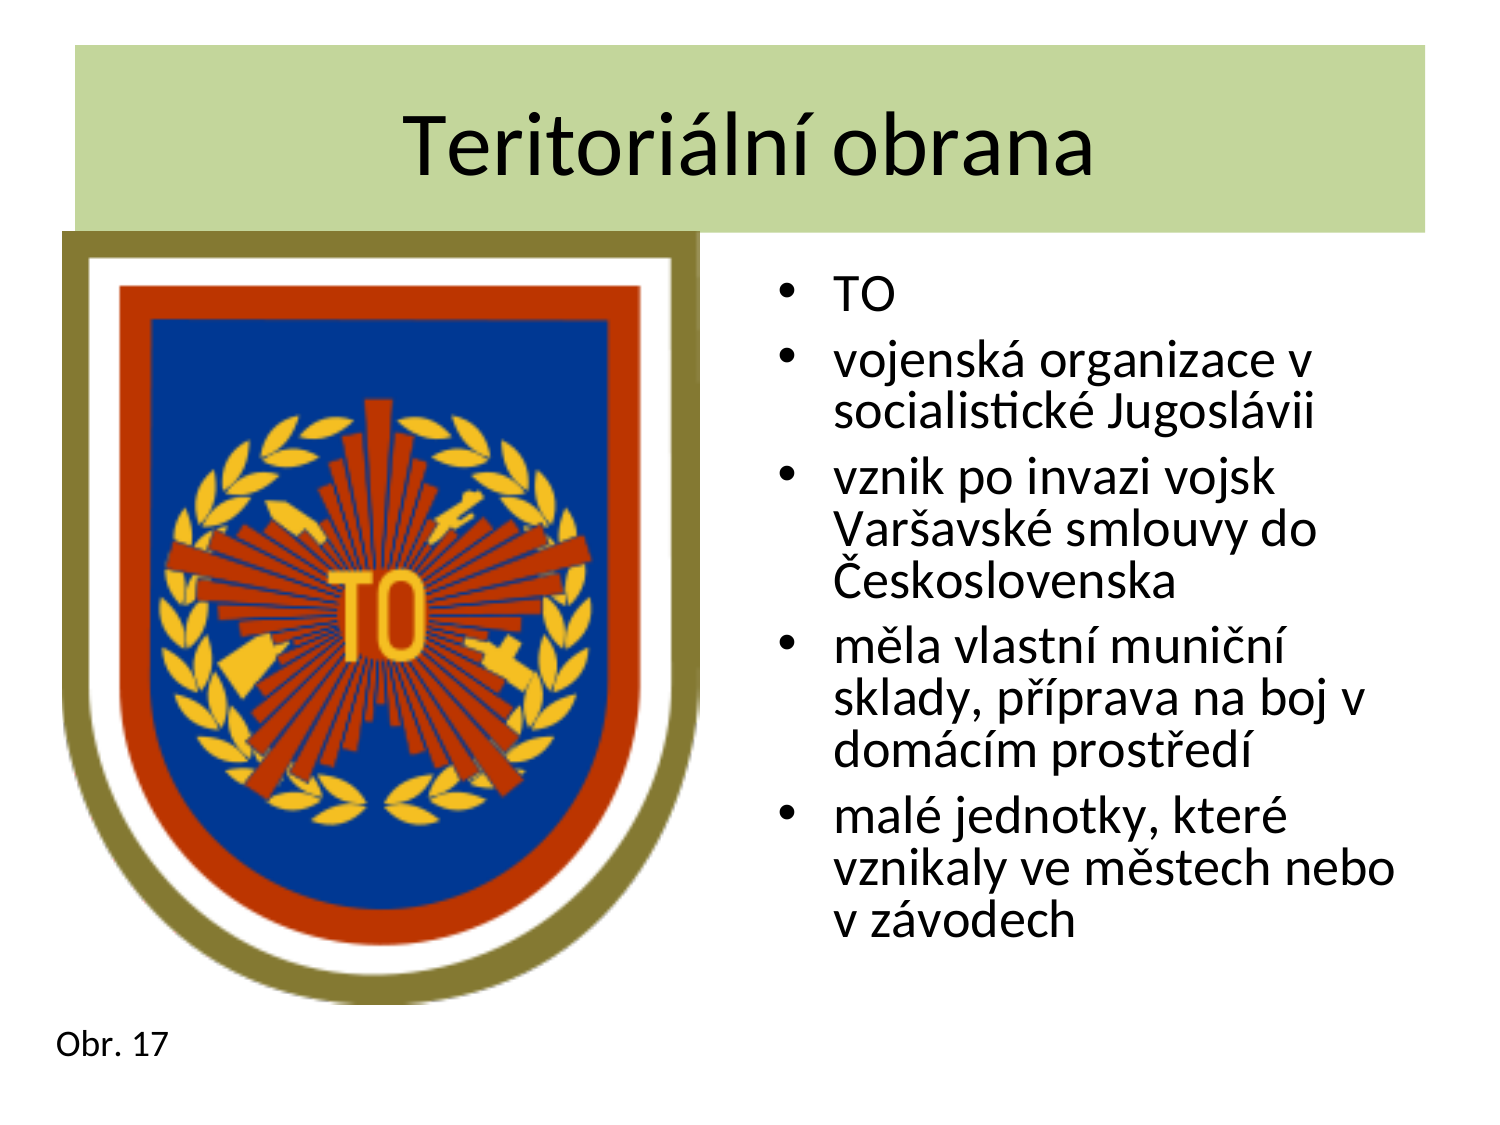

# Teritoriální obrana
TO
vojenská organizace v socialistické Jugoslávii
vznik po invazi vojsk Varšavské smlouvy do Československa
měla vlastní muniční sklady, příprava na boj v domácím prostředí
malé jednotky, které vznikaly ve městech nebo v závodech
Obr. 17